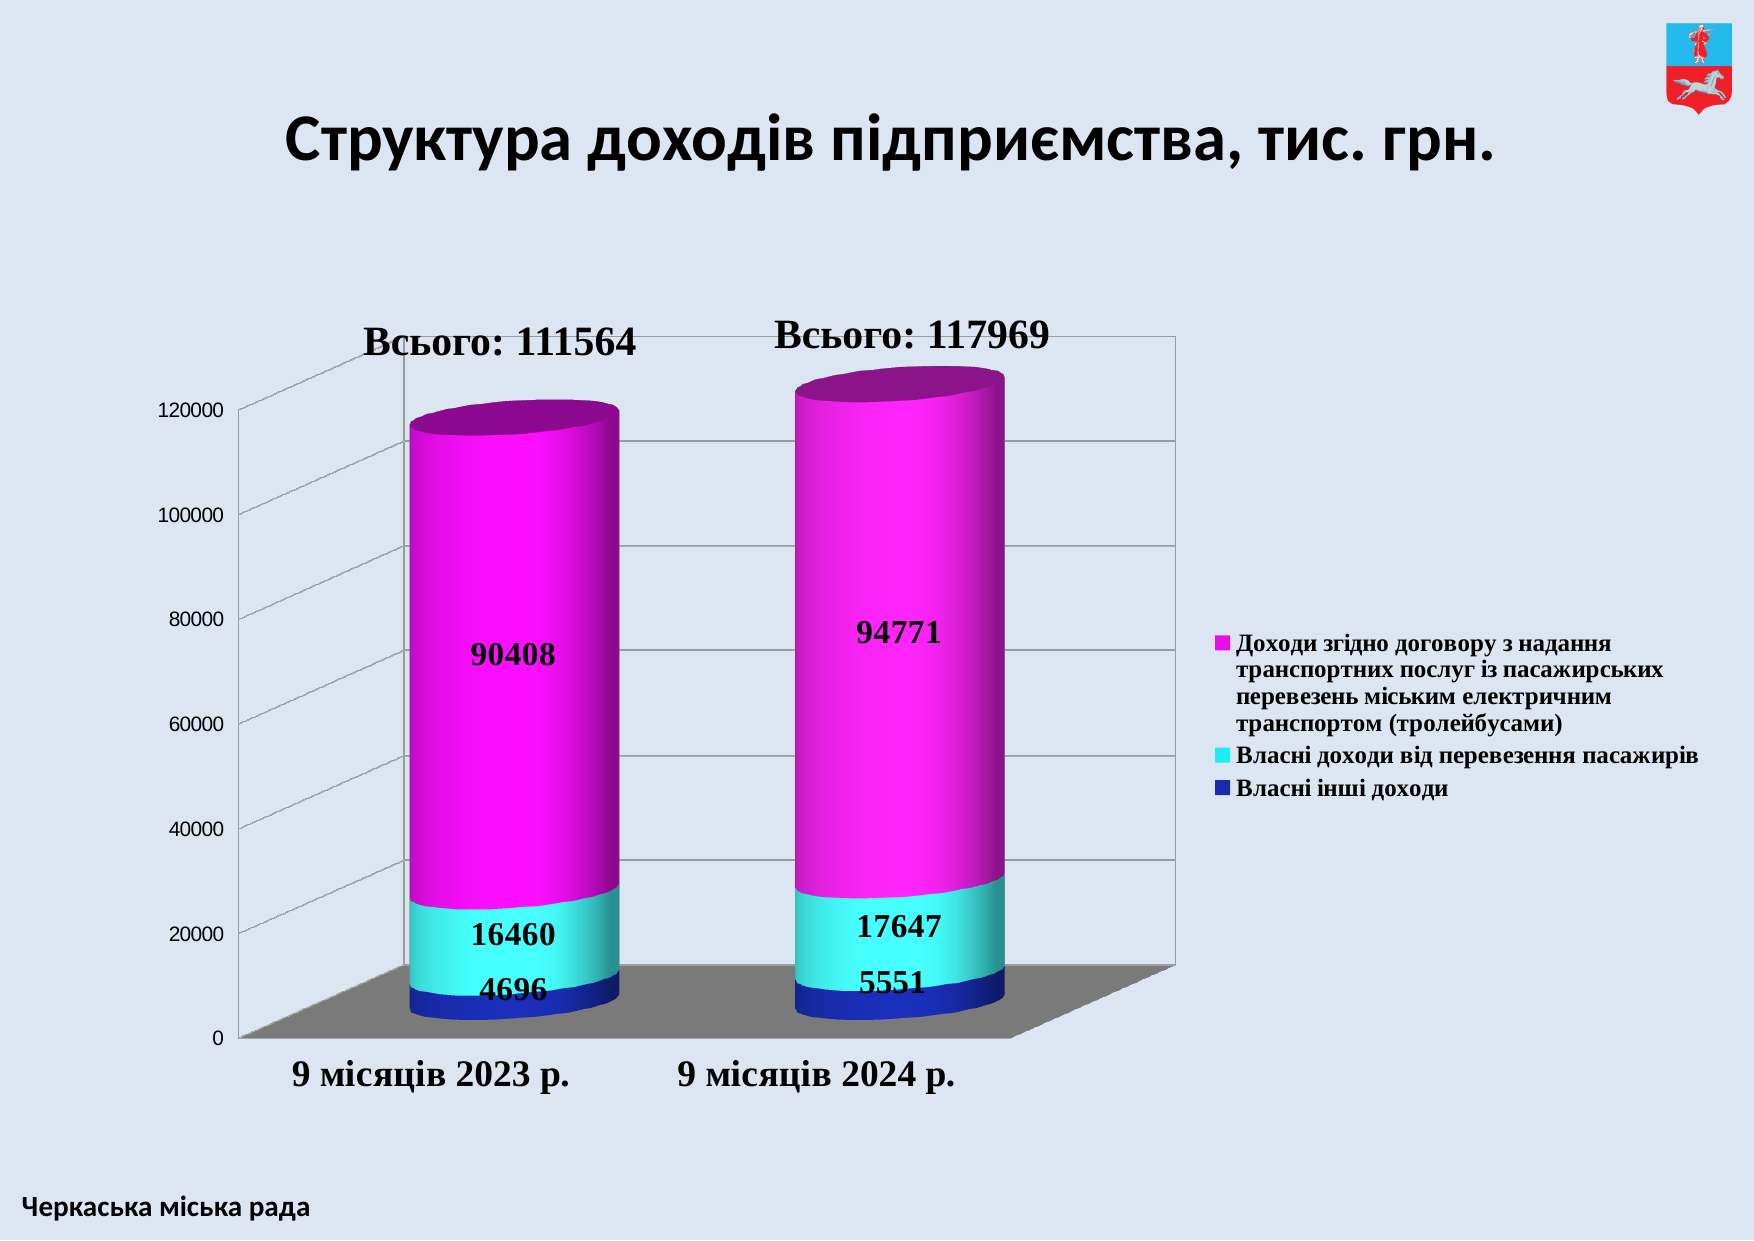

Структура доходів підприємства, тис. грн.
Всього: 117969
Всього: 111564
[unsupported chart]
5551
Черкаська міська рада